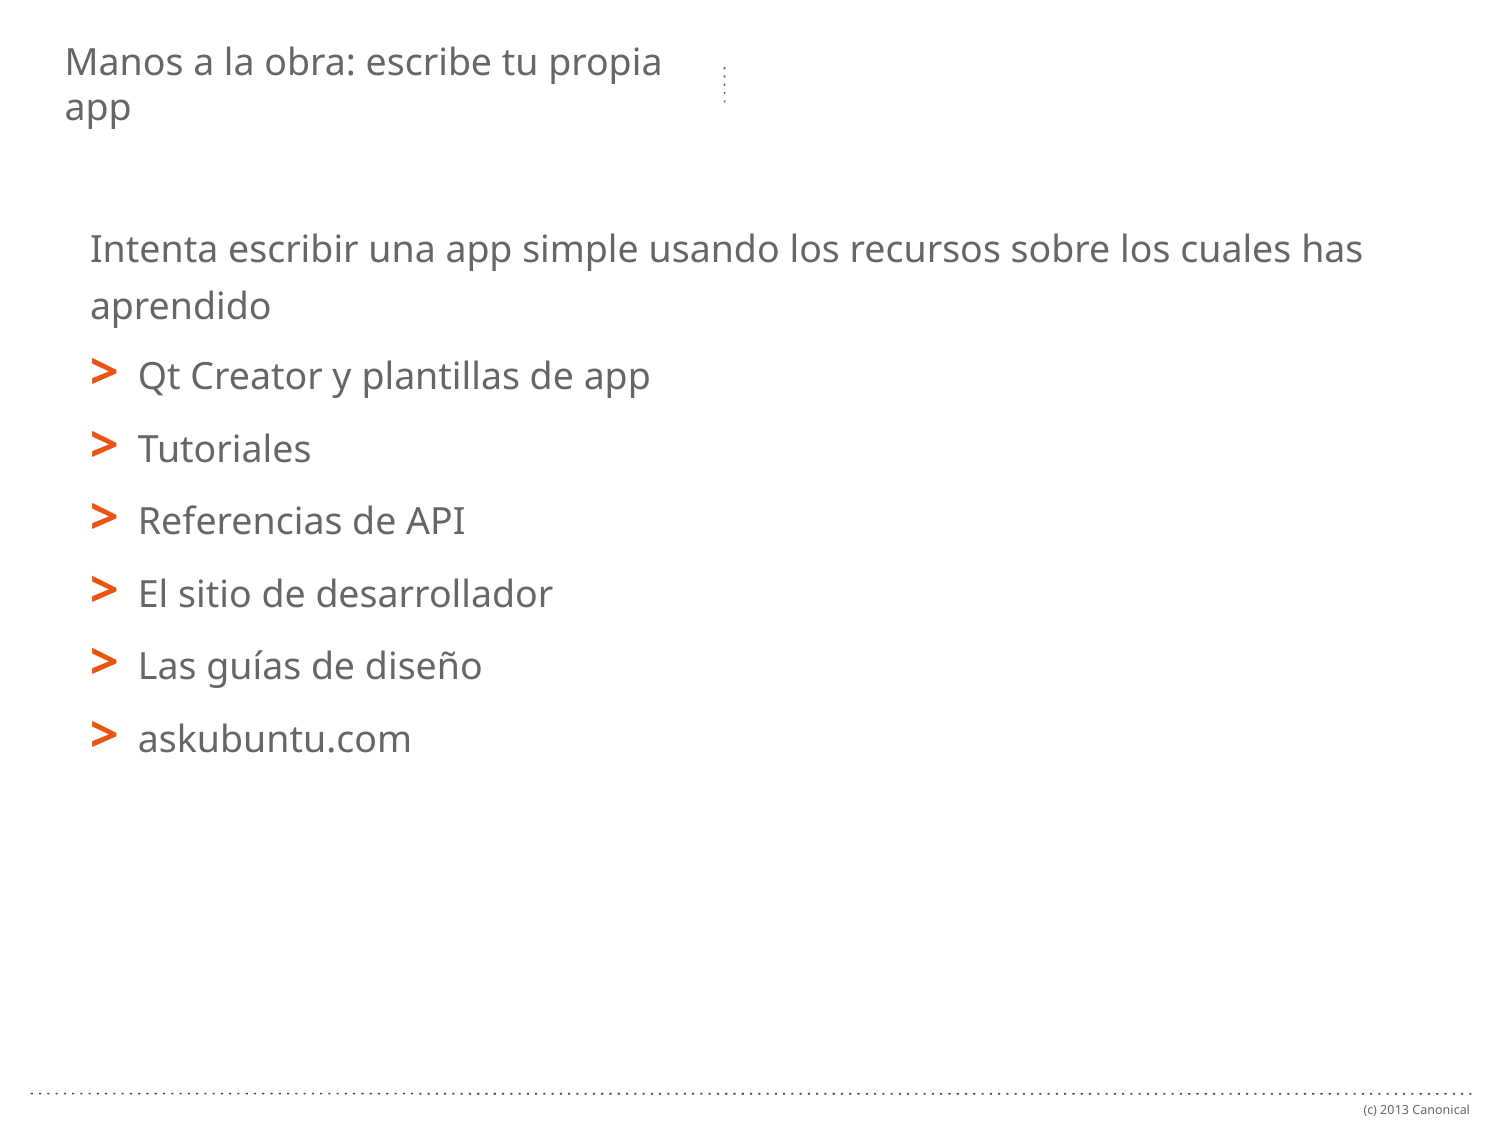

Manos a la obra: escribe tu propia app
# Intenta escribir una app simple usando los recursos sobre los cuales has
aprendido
> Qt Creator y plantillas de app
> Tutoriales
> Referencias de API
> El sitio de desarrollador
> Las guías de diseño
> askubuntu.com
(c) 2013 Canonical